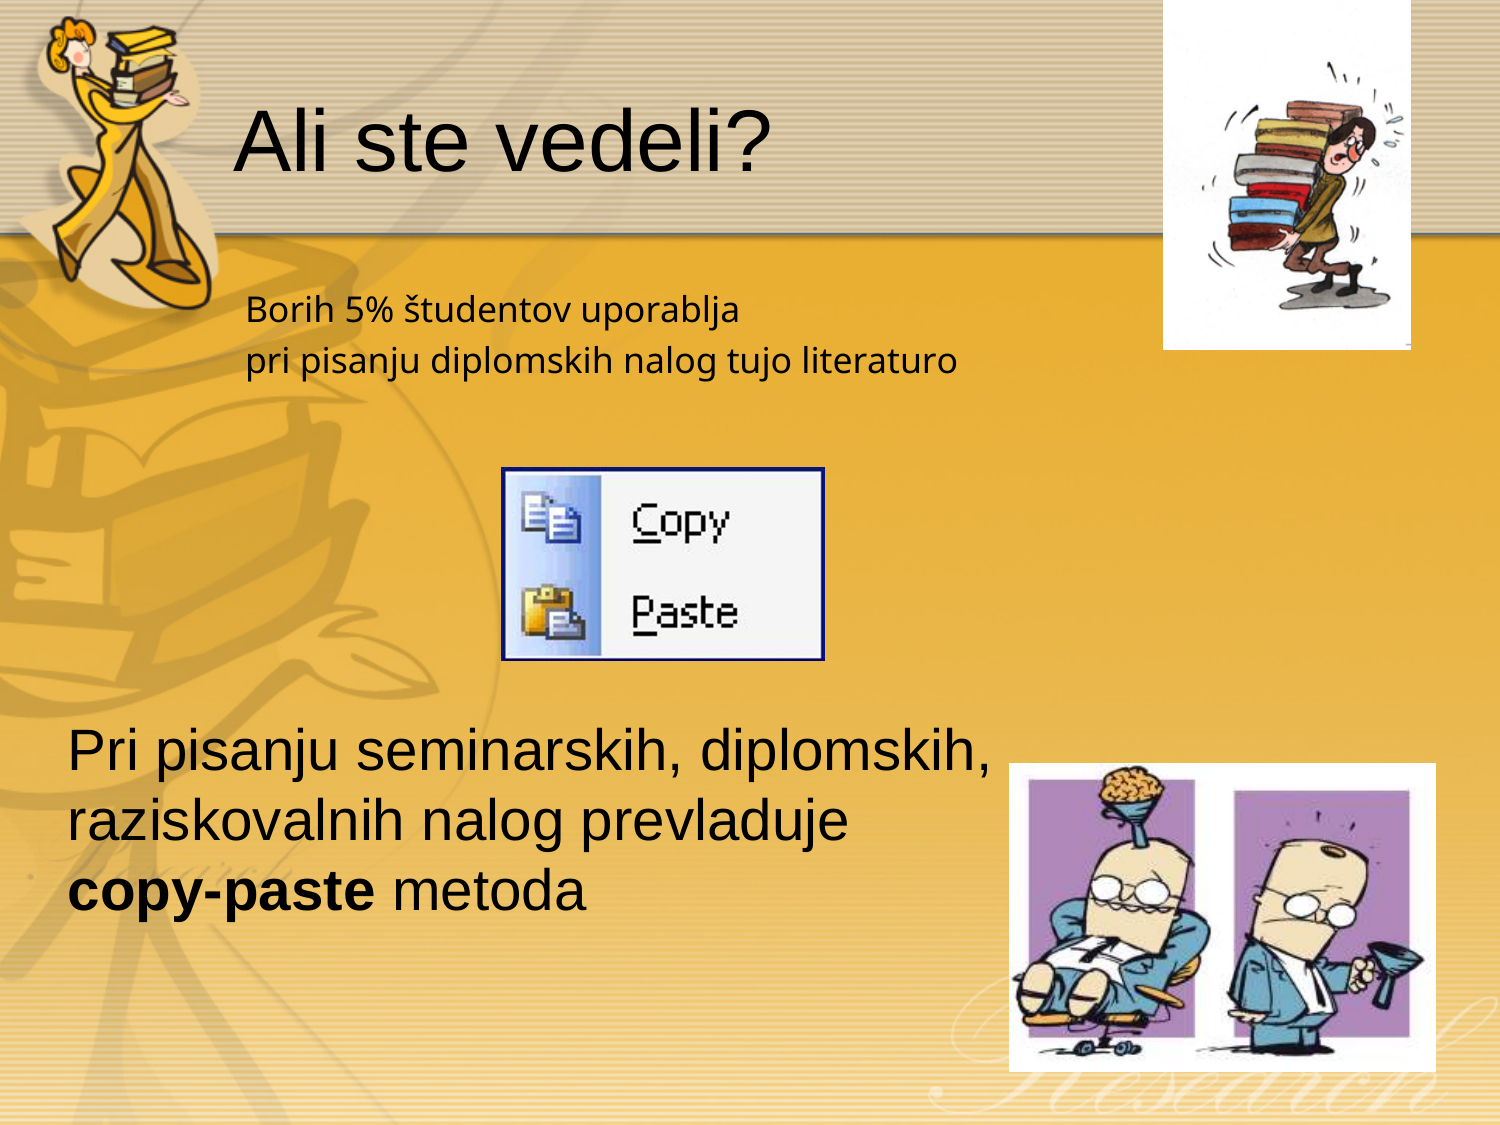

# Ali ste vedeli?
Borih 5% študentov uporablja
pri pisanju diplomskih nalog tujo literaturo
Pri pisanju seminarskih, diplomskih,
raziskovalnih nalog prevladuje copy-paste metoda